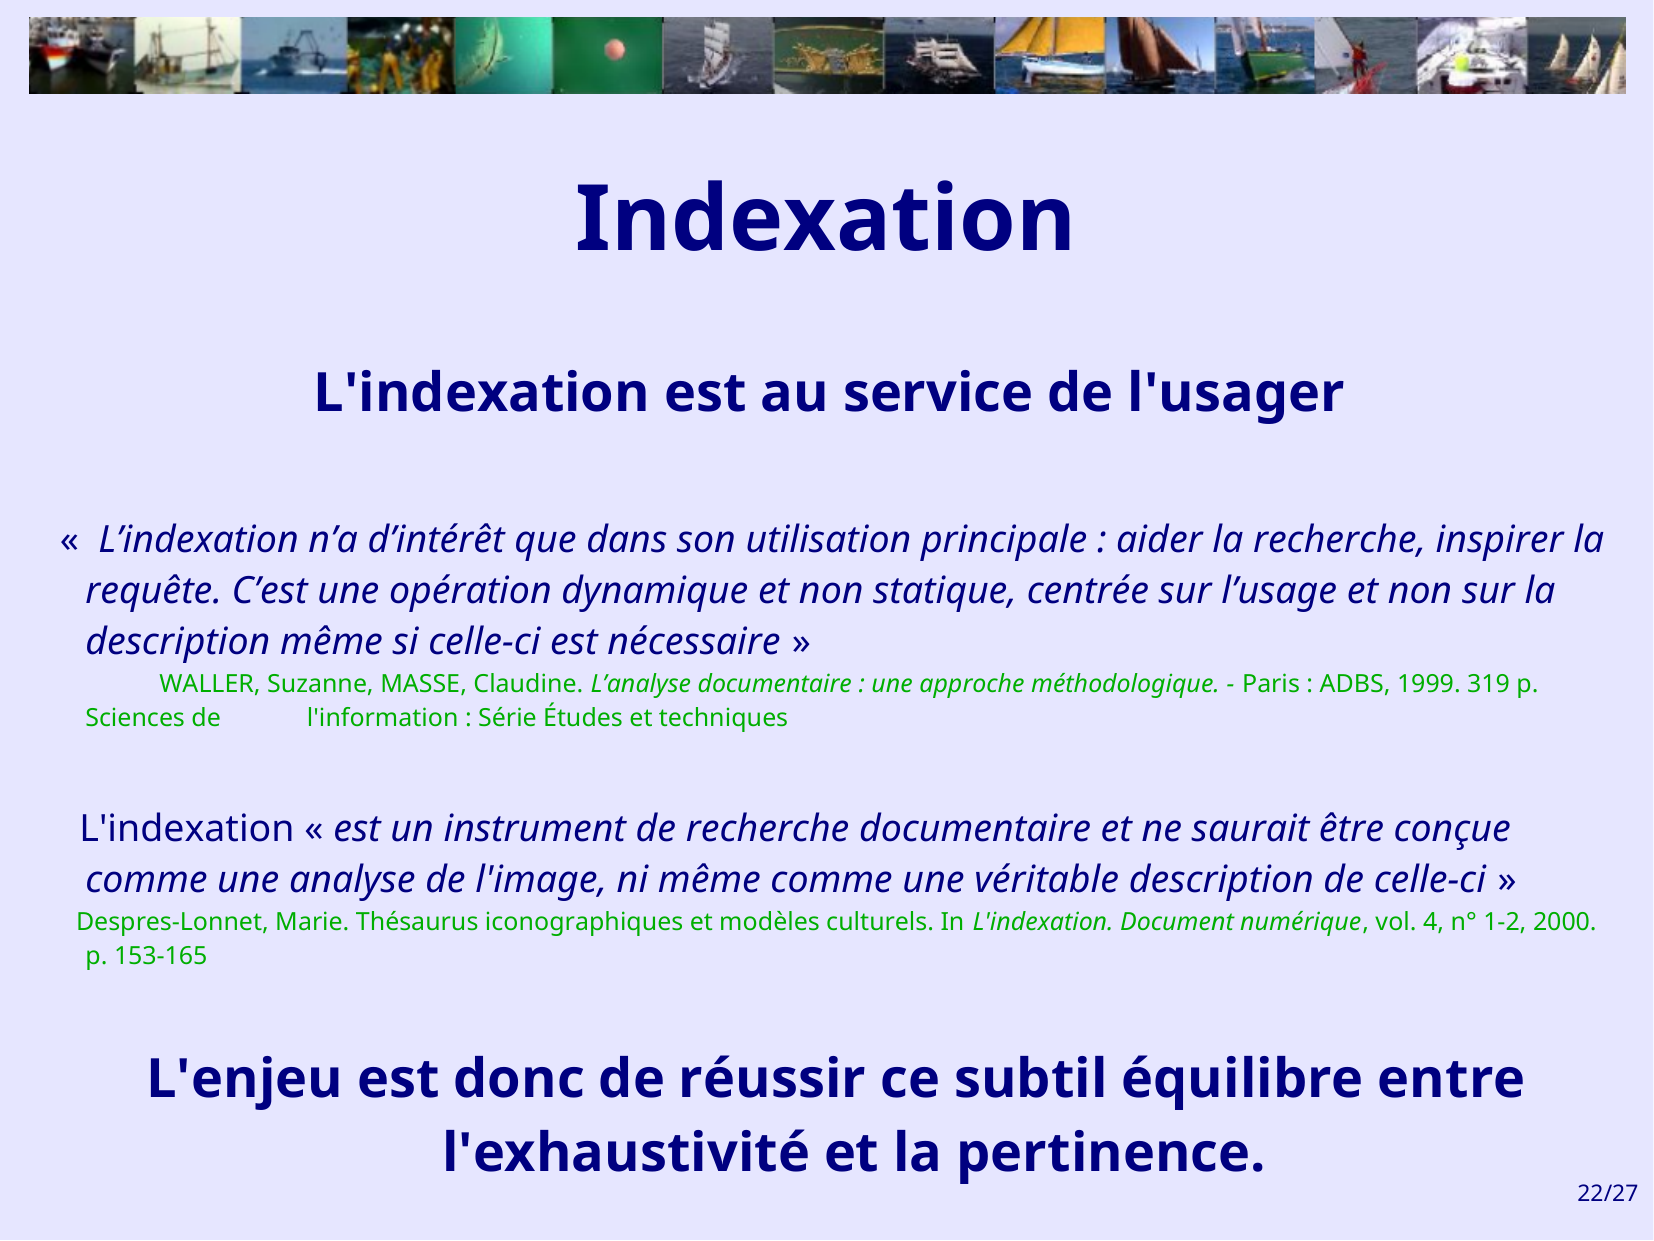

# Indexation
L'indexation est au service de l'usager
 « L’indexation n’a d’intérêt que dans son utilisation principale : aider la recherche, inspirer la requête. C’est une opération dynamique et non statique, centrée sur l’usage et non sur la description même si celle-ci est nécessaire »
	WALLER, Suzanne, MASSE, Claudine. L’analyse documentaire : une approche méthodologique. - Paris : ADBS, 1999. 319 p. Sciences de 		l'information : Série Études et techniques
 L'indexation « est un instrument de recherche documentaire et ne saurait être conçue comme une analyse de l'image, ni même comme une véritable description de celle-ci »
 Despres-Lonnet, Marie. Thésaurus iconographiques et modèles culturels. In L'indexation. Document numérique, vol. 4, n° 1-2, 2000. p. 153-165
L'enjeu est donc de réussir ce subtil équilibre entre l'exhaustivité et la pertinence.